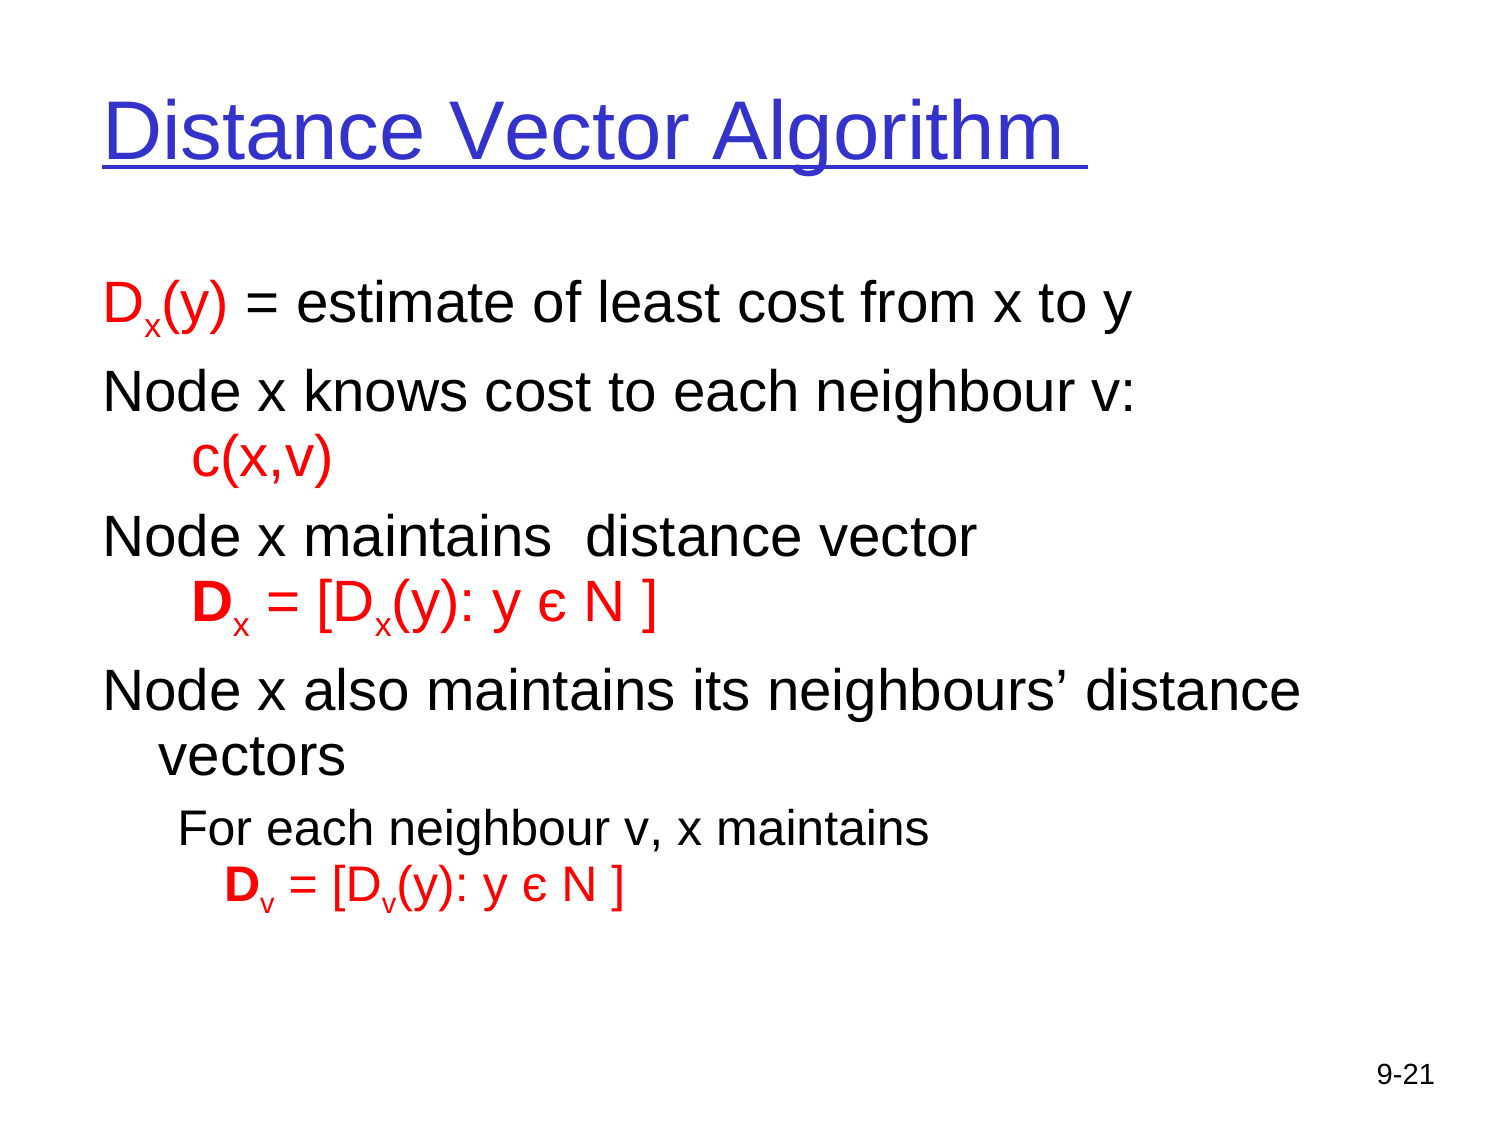

# Distance Vector Algorithm
Dx(y) = estimate of least cost from x to y
Node x knows cost to each neighbour v:
 c(x,v)
Node x maintains distance vector
 Dx = [Dx(y): y є N ]
Node x also maintains its neighbours’ distance vectors
For each neighbour v, x maintains
Dv = [Dv(y): y є N ]
21